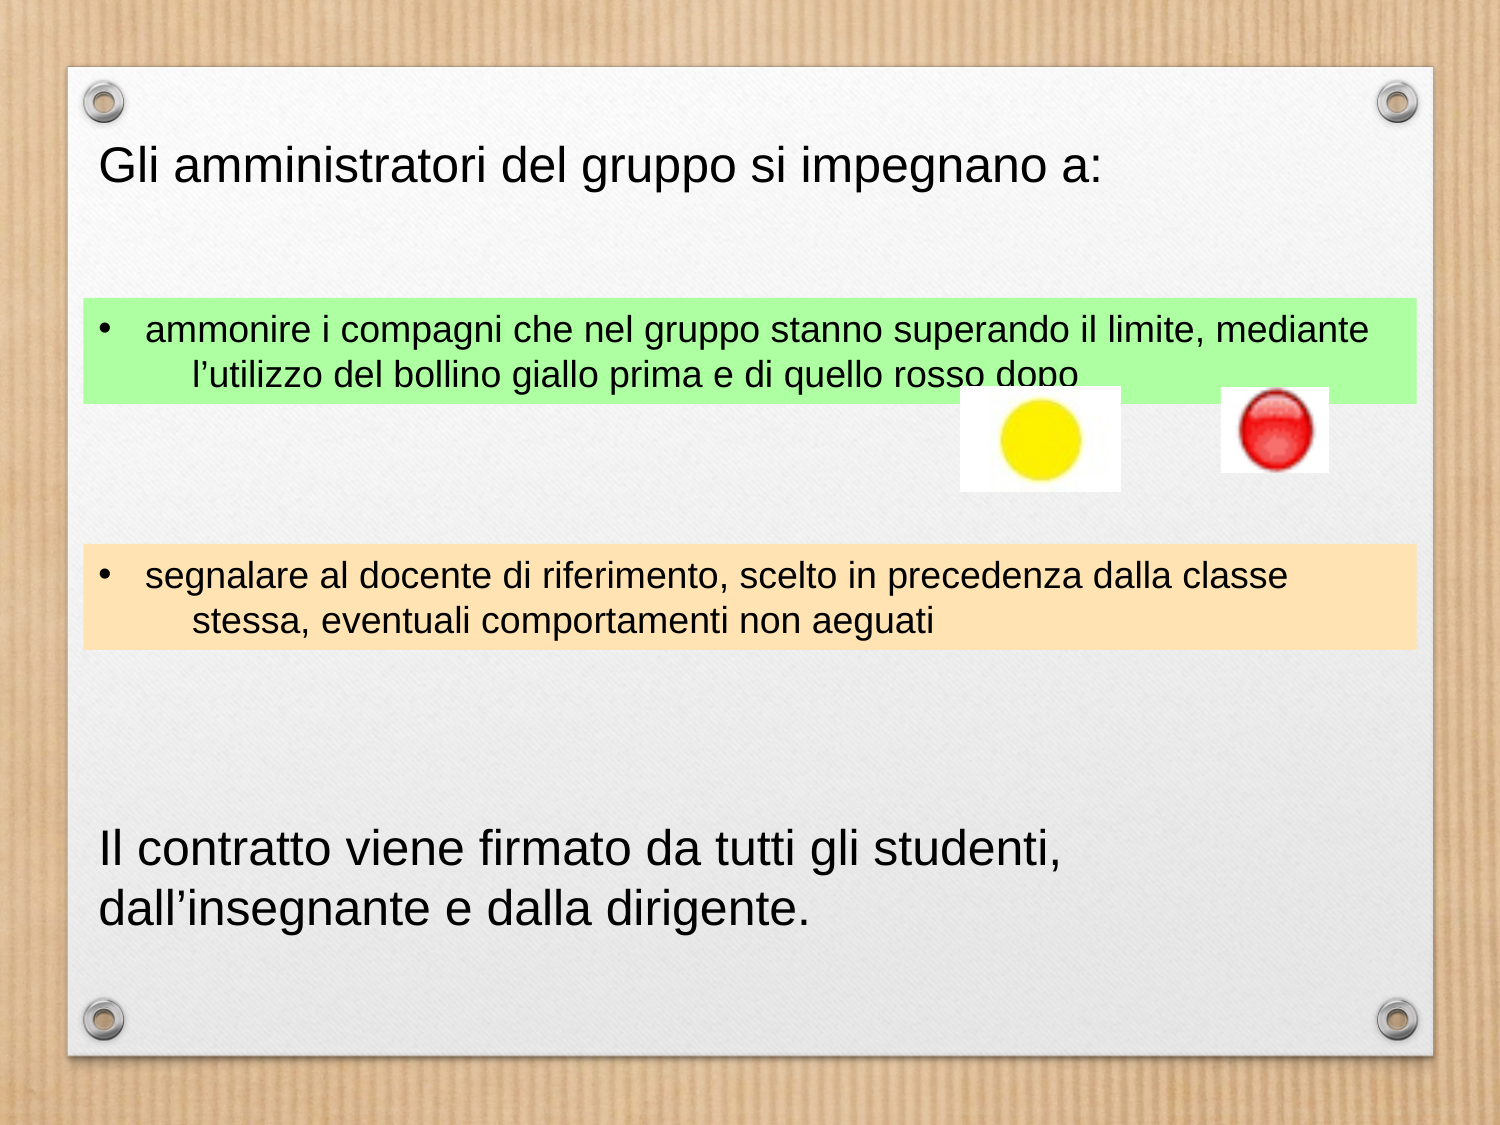

Gli amministratori del gruppo si impegnano a:
ammonire i compagni che nel gruppo stanno superando il limite, mediante l’utilizzo del bollino giallo prima e di quello rosso dopo
segnalare al docente di riferimento, scelto in precedenza dalla classe stessa, eventuali comportamenti non aeguati
Il contratto viene firmato da tutti gli studenti, dall’insegnante e dalla dirigente.